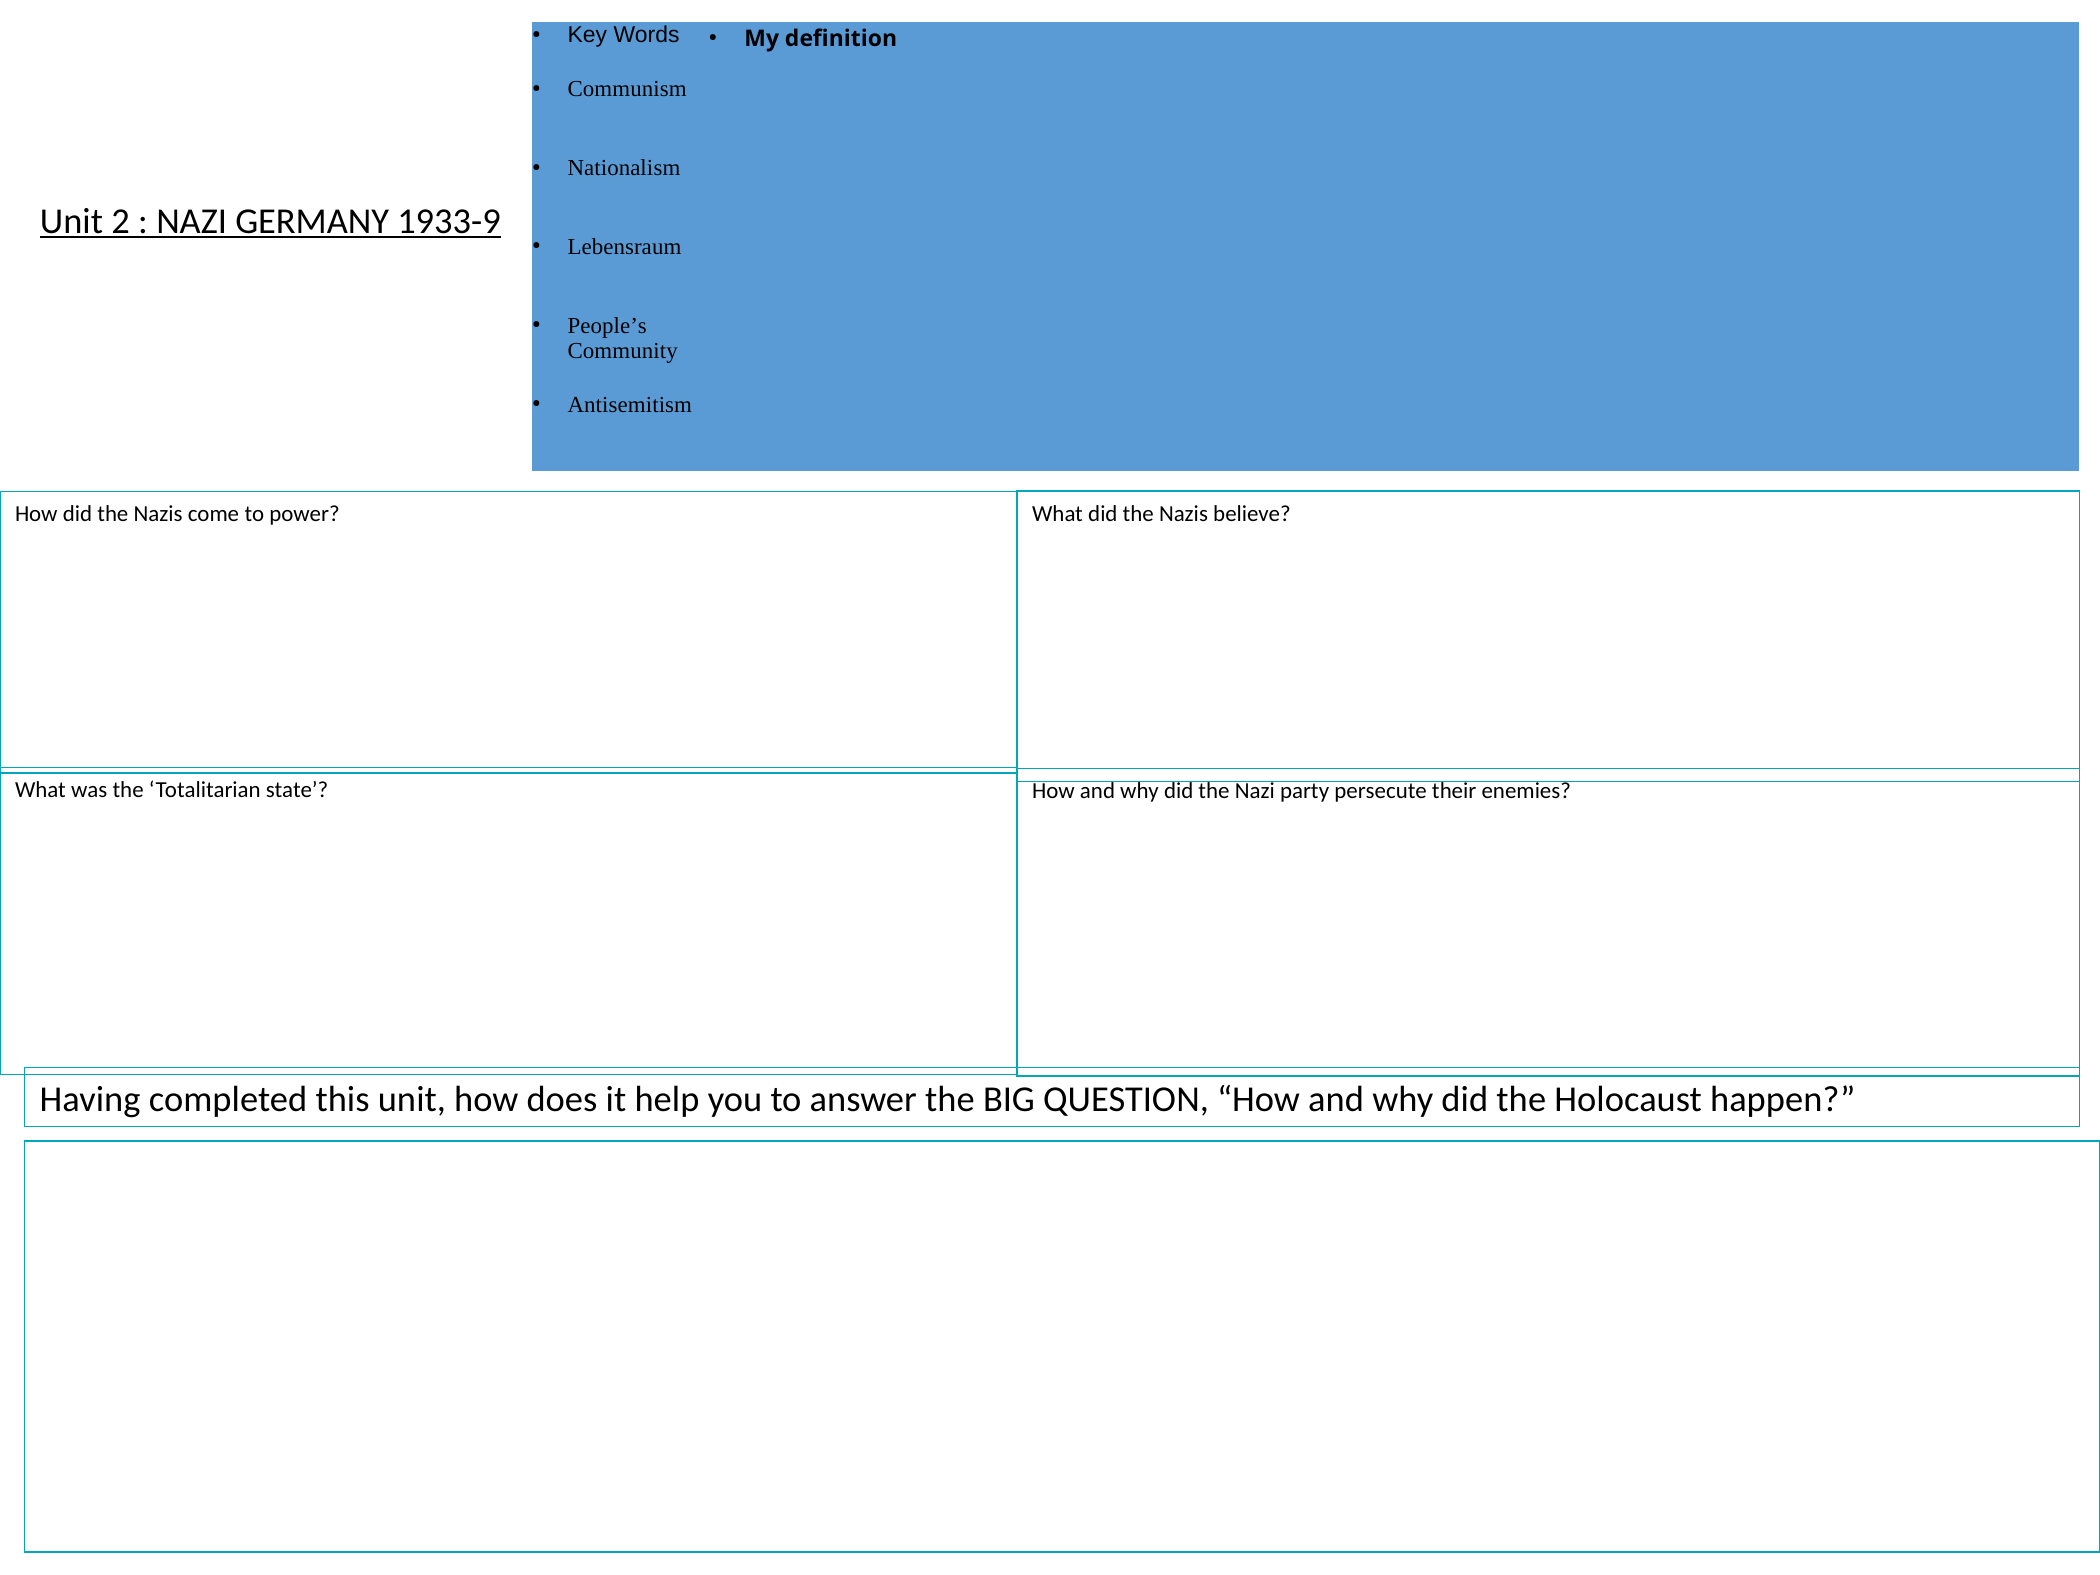

| Key Words | My definition |
| --- | --- |
| Communism | |
| Nationalism | |
| Lebensraum | |
| People’s Community | |
| Antisemitism | |
Unit 2 : NAZI GERMANY 1933-9
What did the Nazis believe?
How did the Nazis come to power?
What was the ‘Totalitarian state’?
How and why did the Nazi party persecute their enemies?
Having completed this unit, how does it help you to answer the BIG QUESTION, “How and why did the Holocaust happen?”